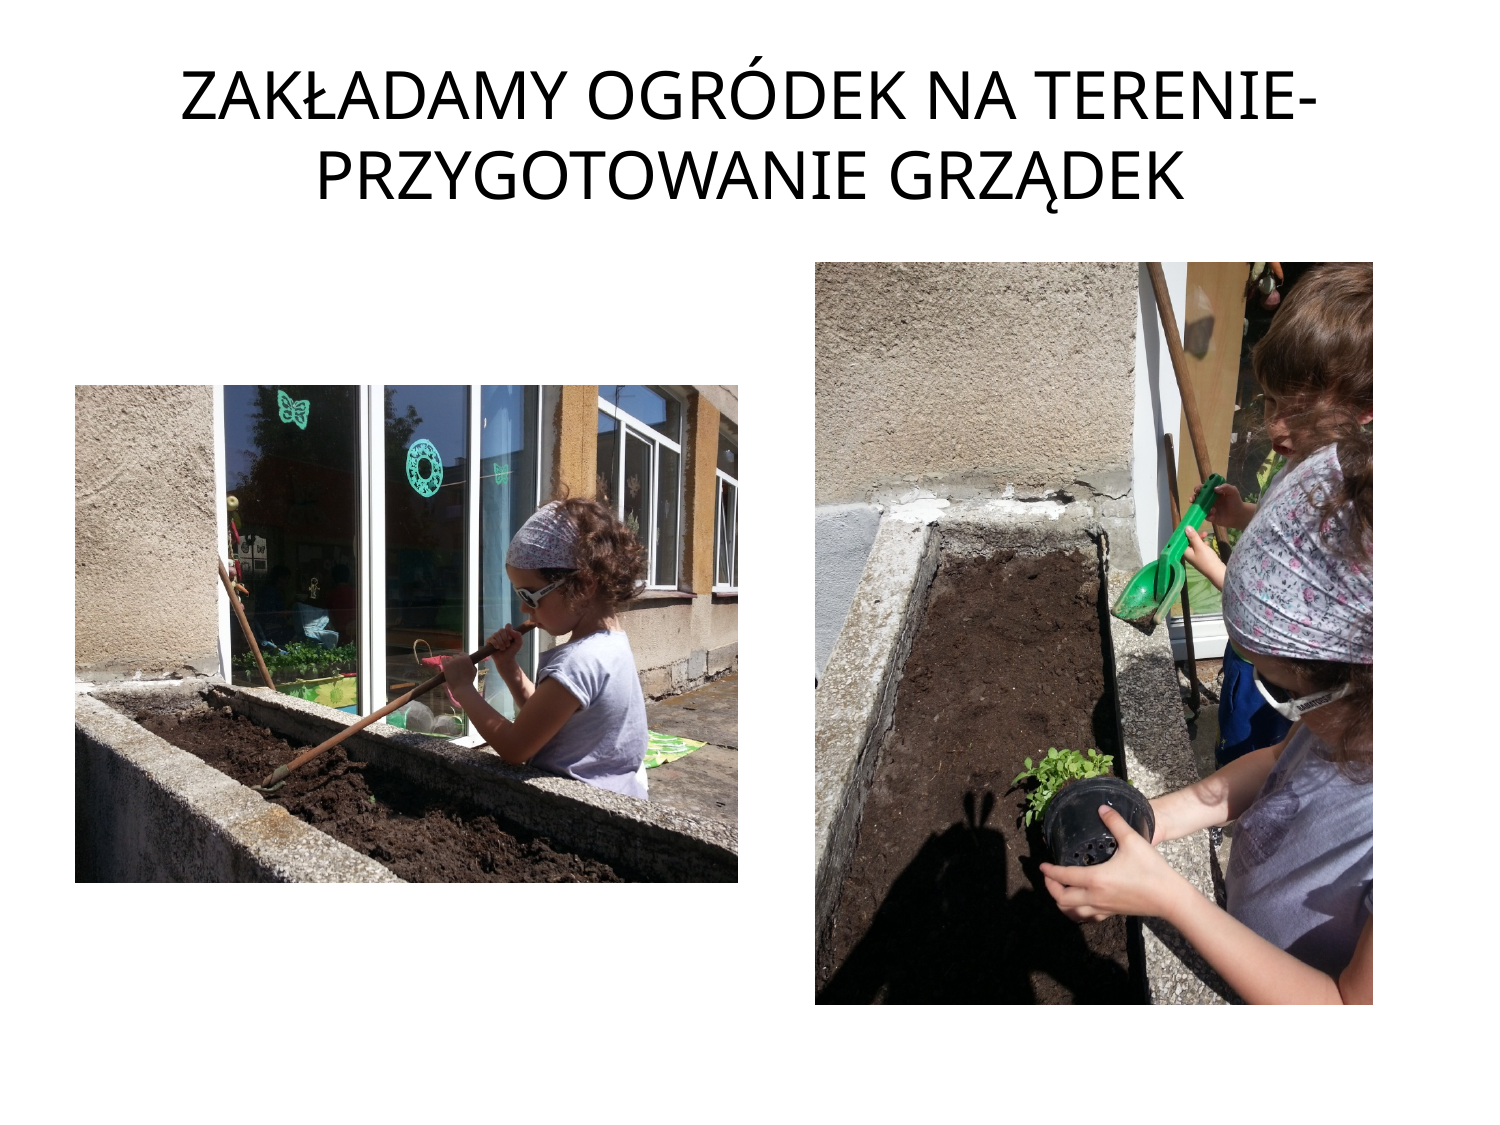

# ZAKŁADAMY OGRÓDEK NA TERENIE- PRZYGOTOWANIE GRZĄDEK